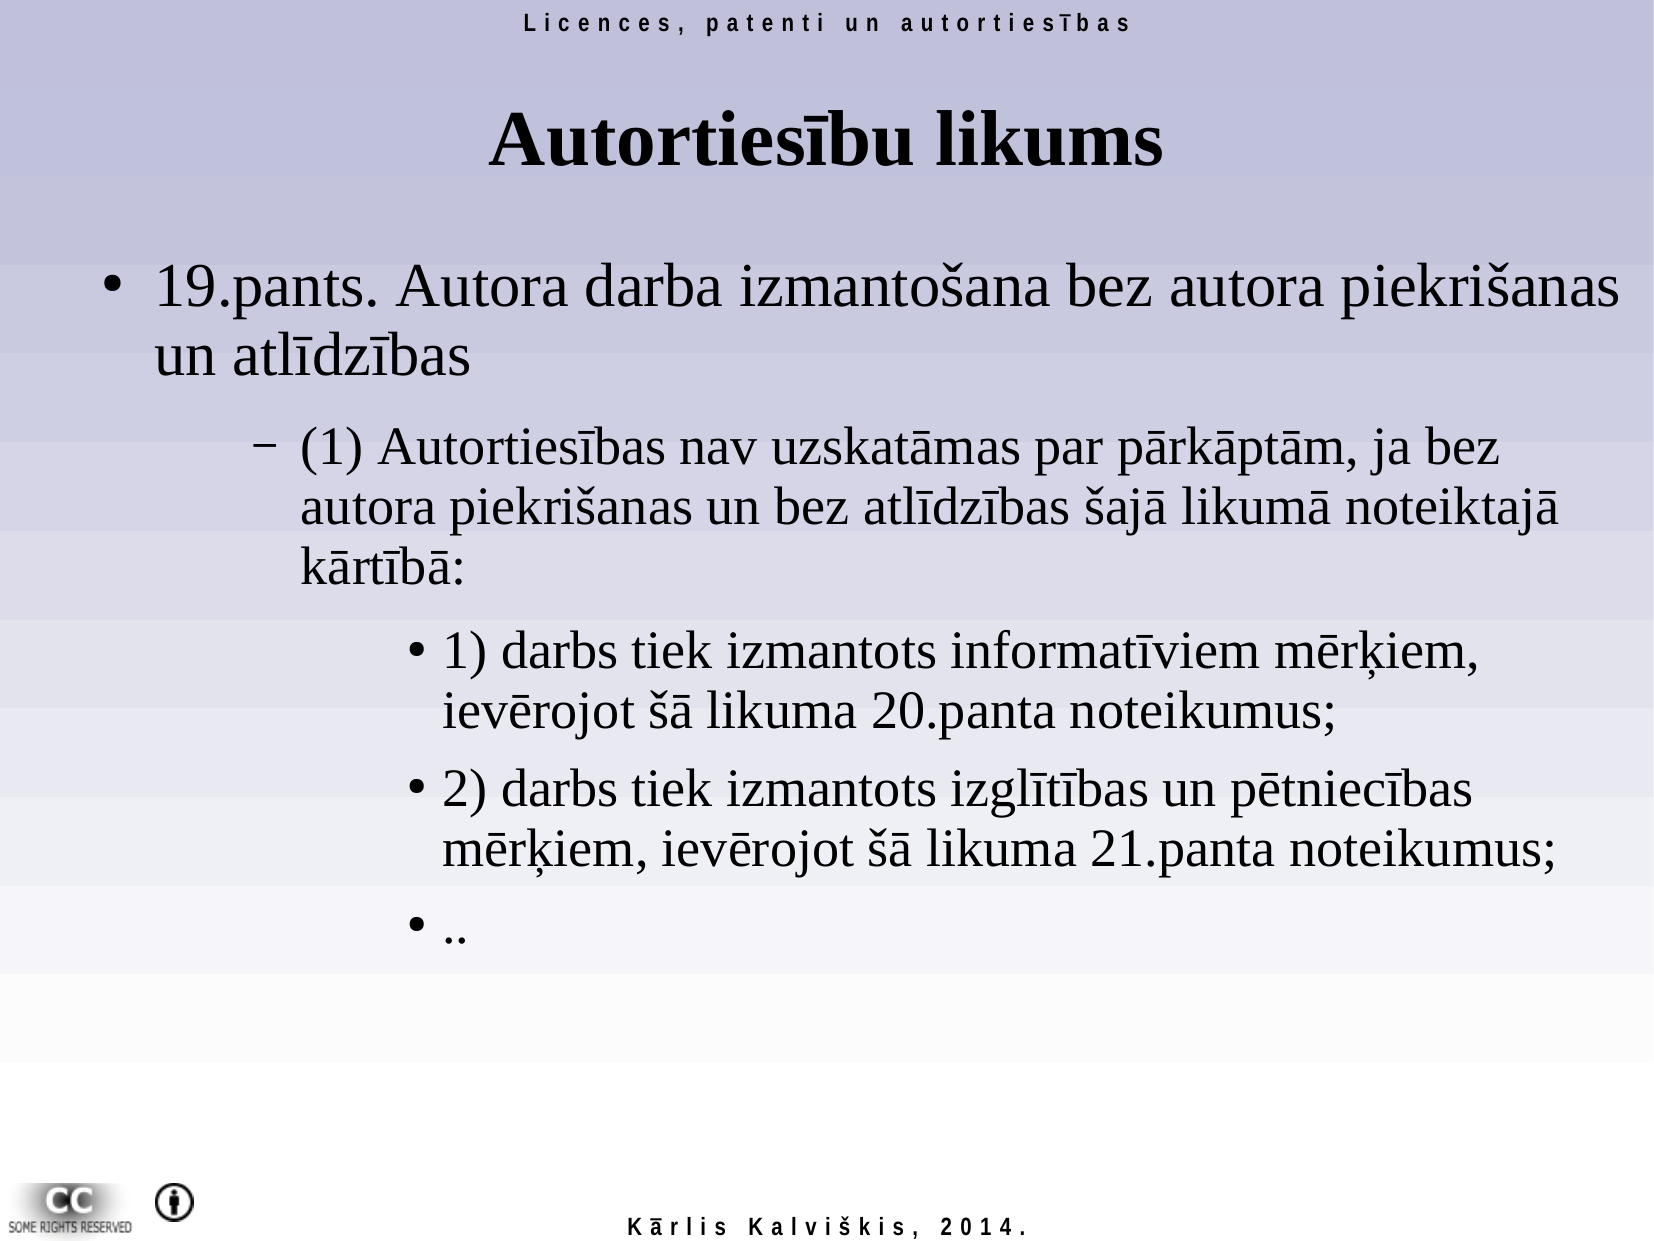

# Autortiesību likums
19.pants. Autora darba izmantošana bez autora piekrišanas un atlīdzības
(1) Autortiesības nav uzskatāmas par pārkāptām, ja bez autora piekrišanas un bez atlīdzības šajā likumā noteiktajā kārtībā:
1) darbs tiek izmantots informatīviem mērķiem, ievērojot šā likuma 20.panta noteikumus;
2) darbs tiek izmantots izglītības un pētniecības mērķiem, ievērojot šā likuma 21.panta noteikumus;
..